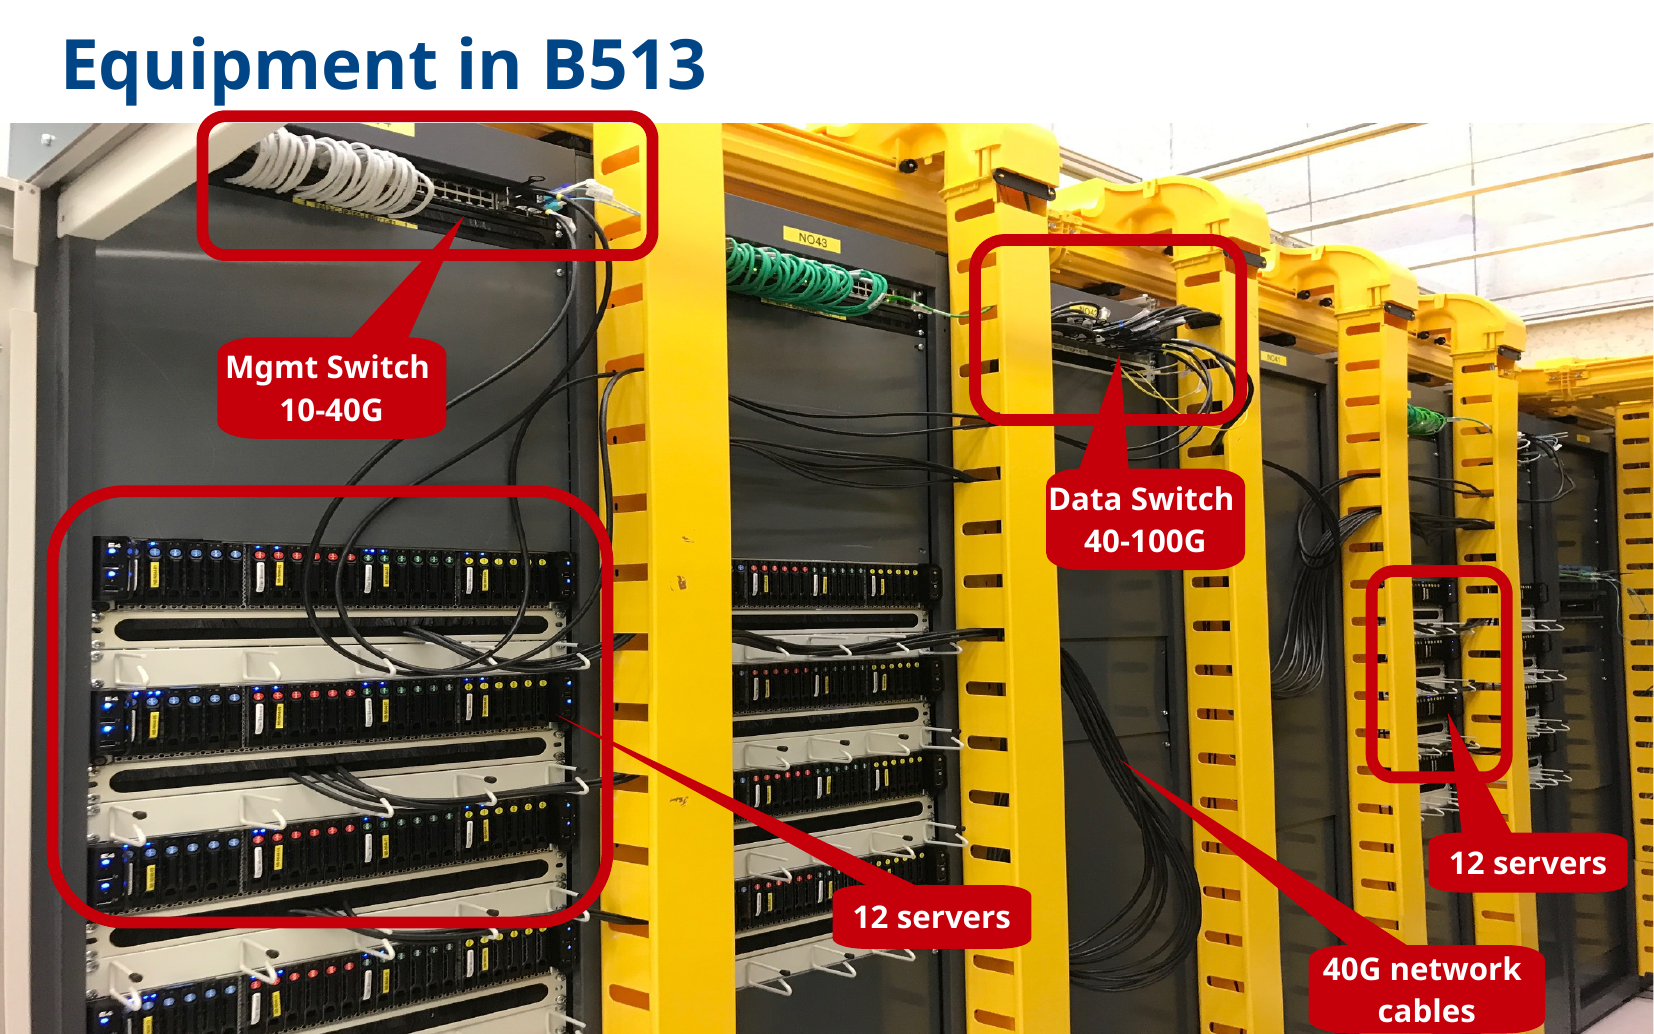

# Equipment in B513
Mgmt Switch
10-40G
Data Switch
40-100G
12 servers
12 servers
40G network
cables